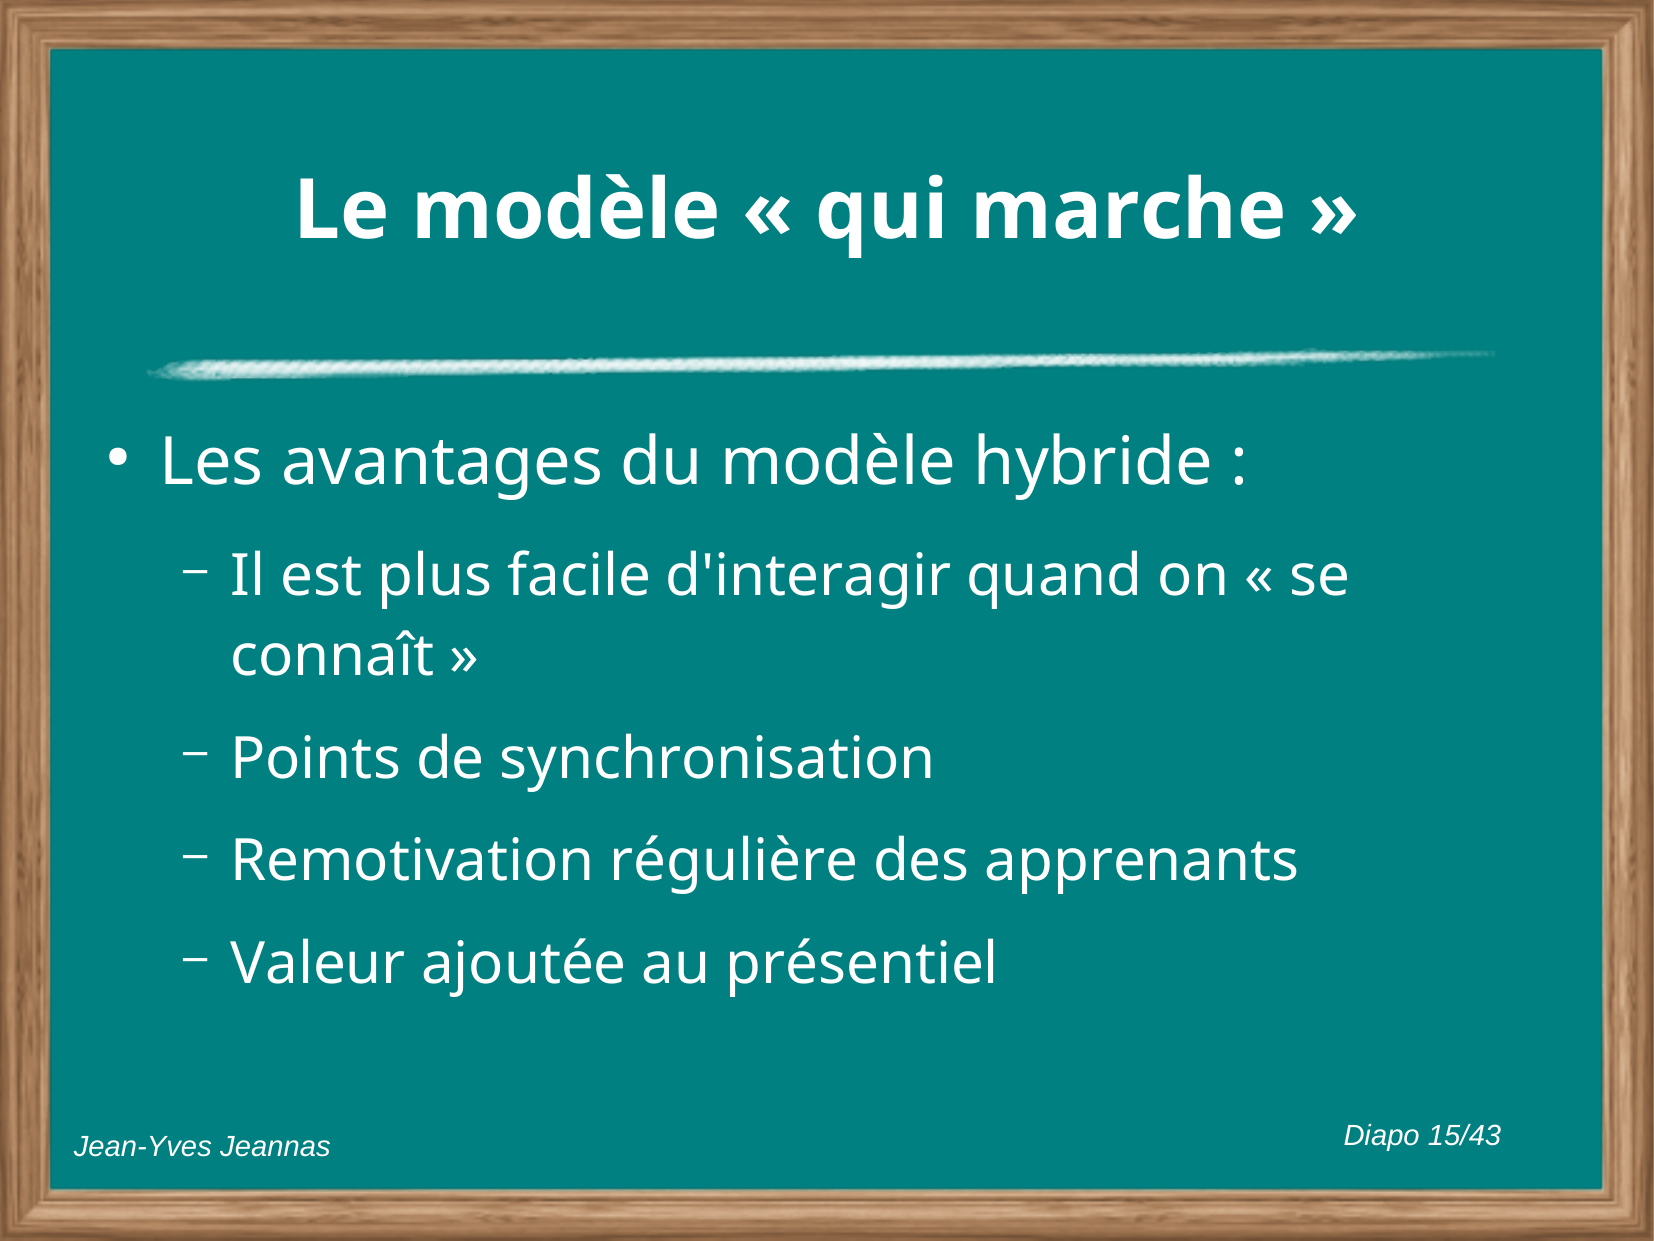

# Le modèle « qui marche »
Les avantages du modèle hybride :
Il est plus facile d'interagir quand on « se connaît »
Points de synchronisation
Remotivation régulière des apprenants
Valeur ajoutée au présentiel